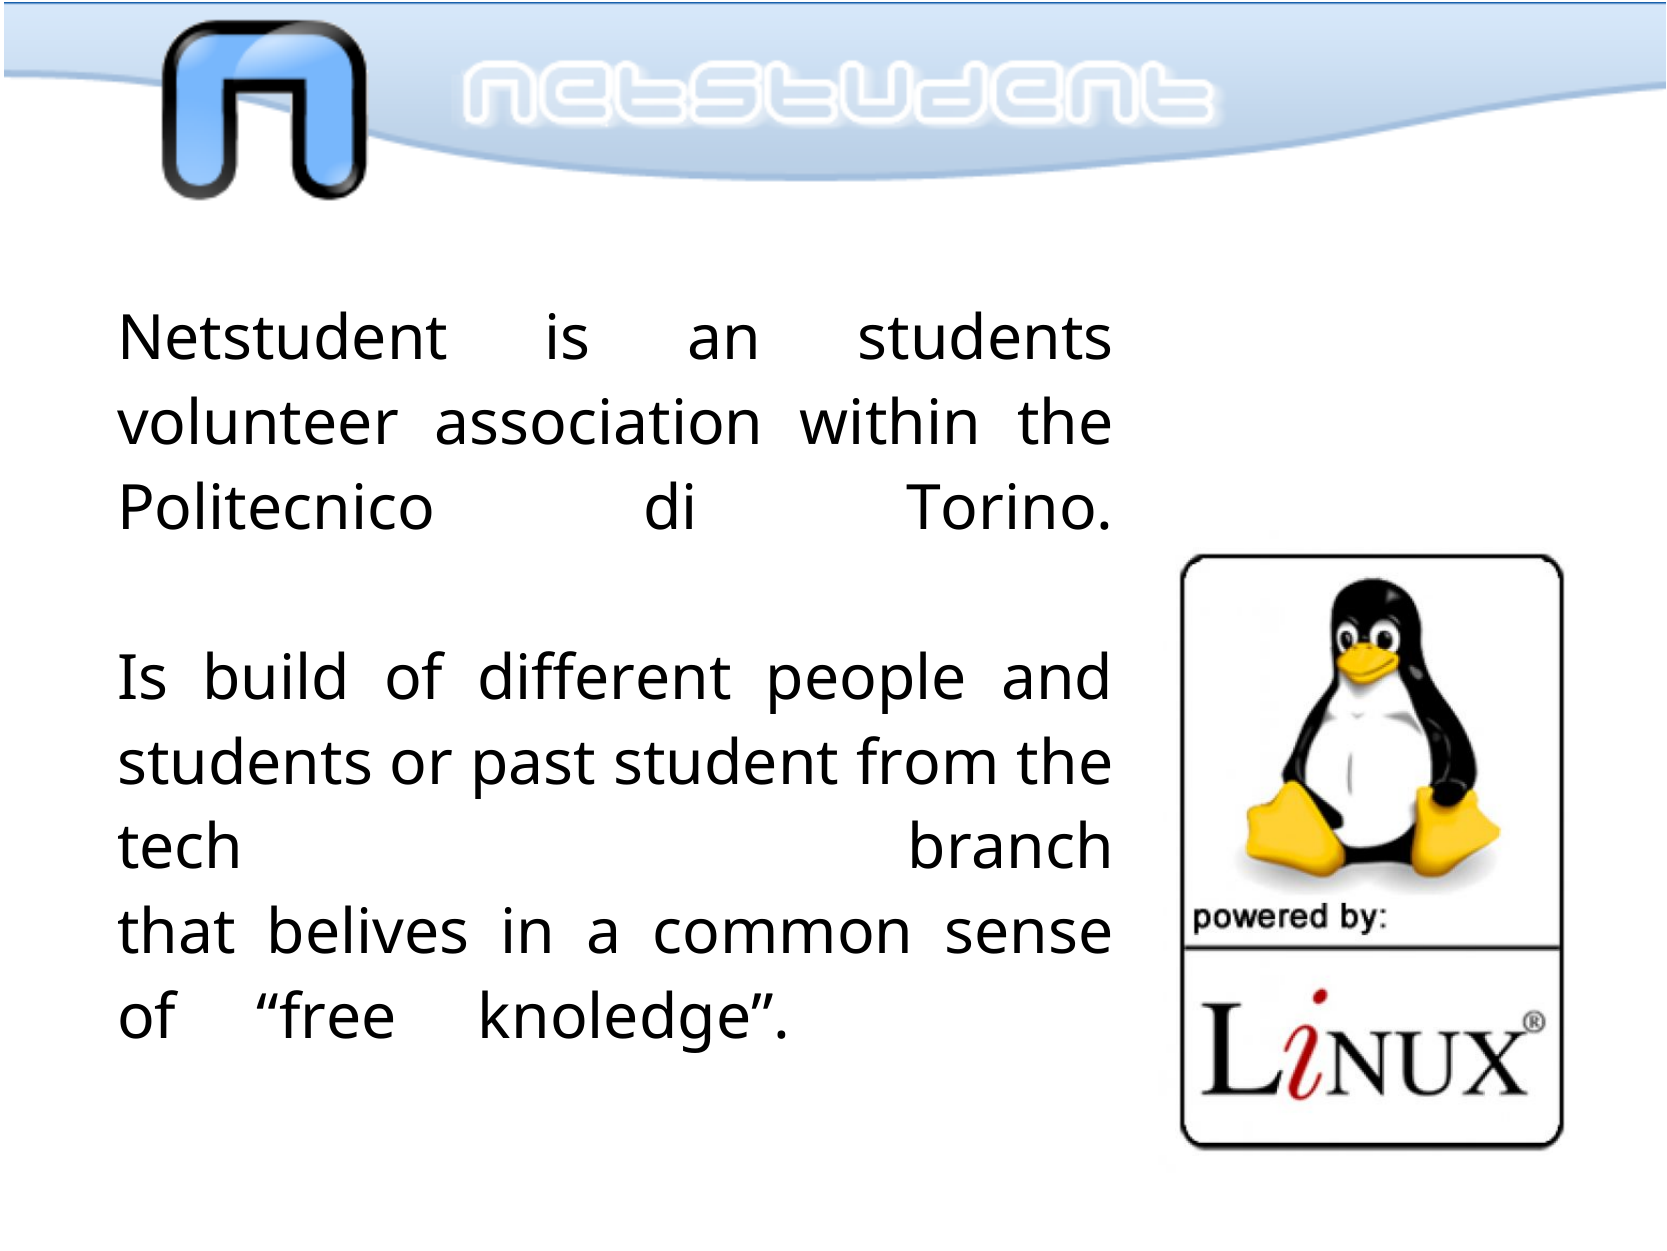

# Netstudent is an students volunteer association within the Politecnico di Torino. Is build of different people and students or past student from the tech branch that belives in a common sense of “free knoledge”.